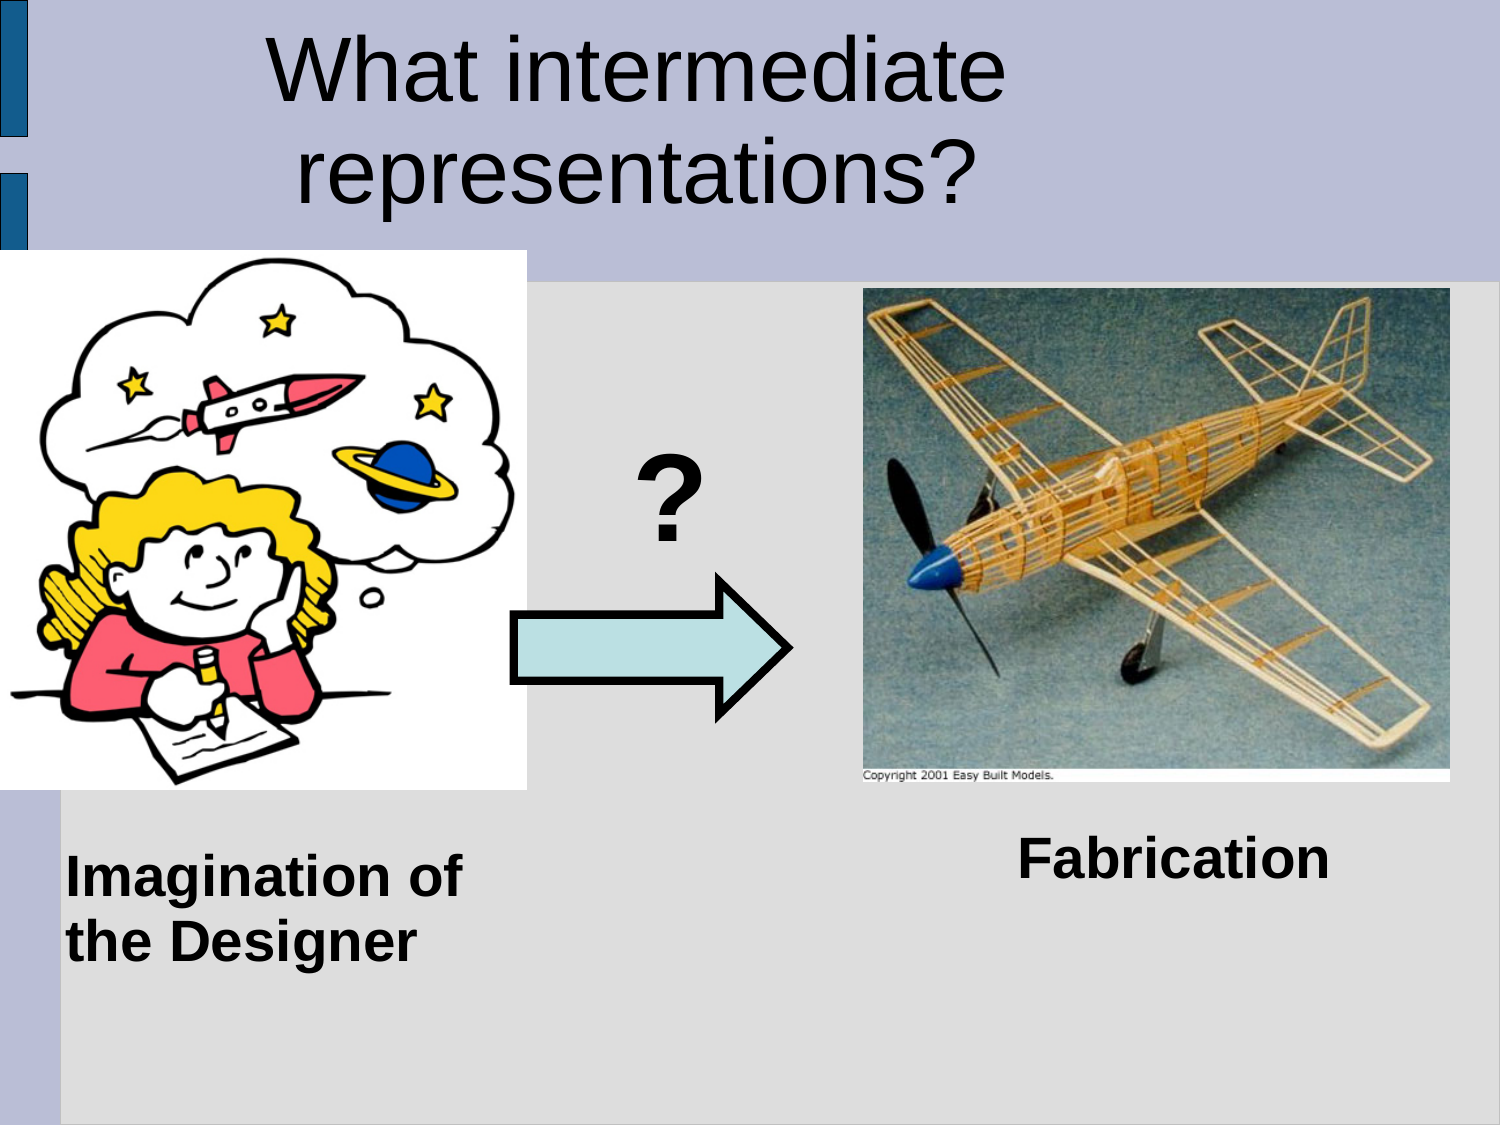

What intermediate representations?
?
Fabrication
Imagination of the Designer